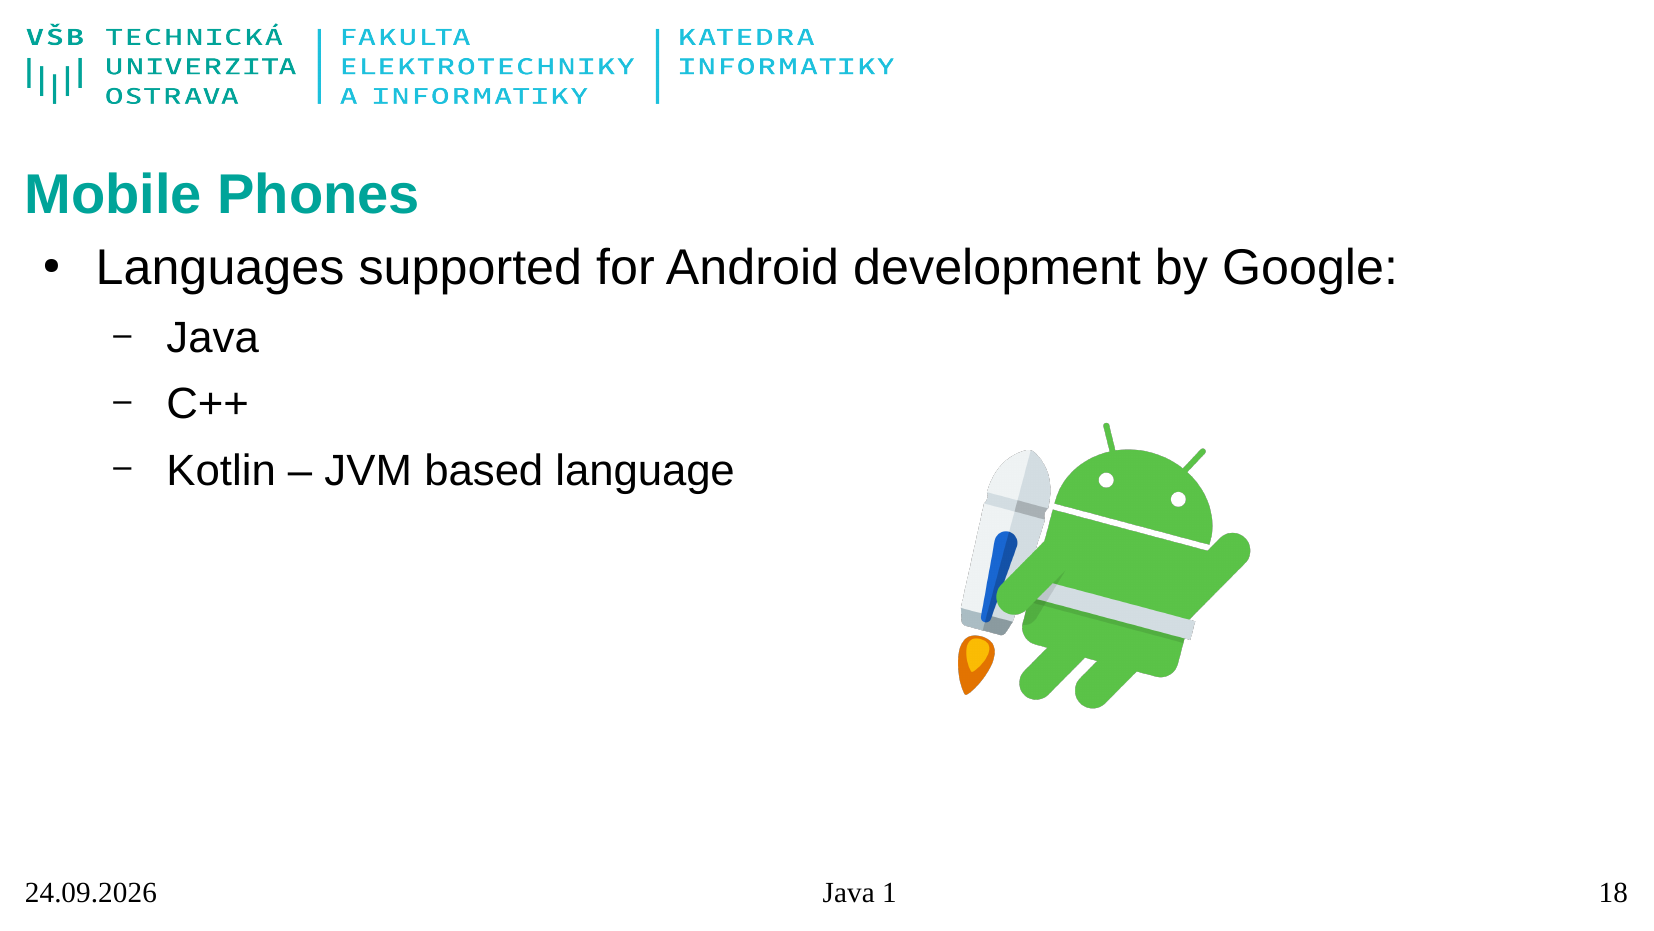

# Mobile Phones
Languages supported for Android development by Google:
Java
C++
Kotlin – JVM based language
Java 1
18